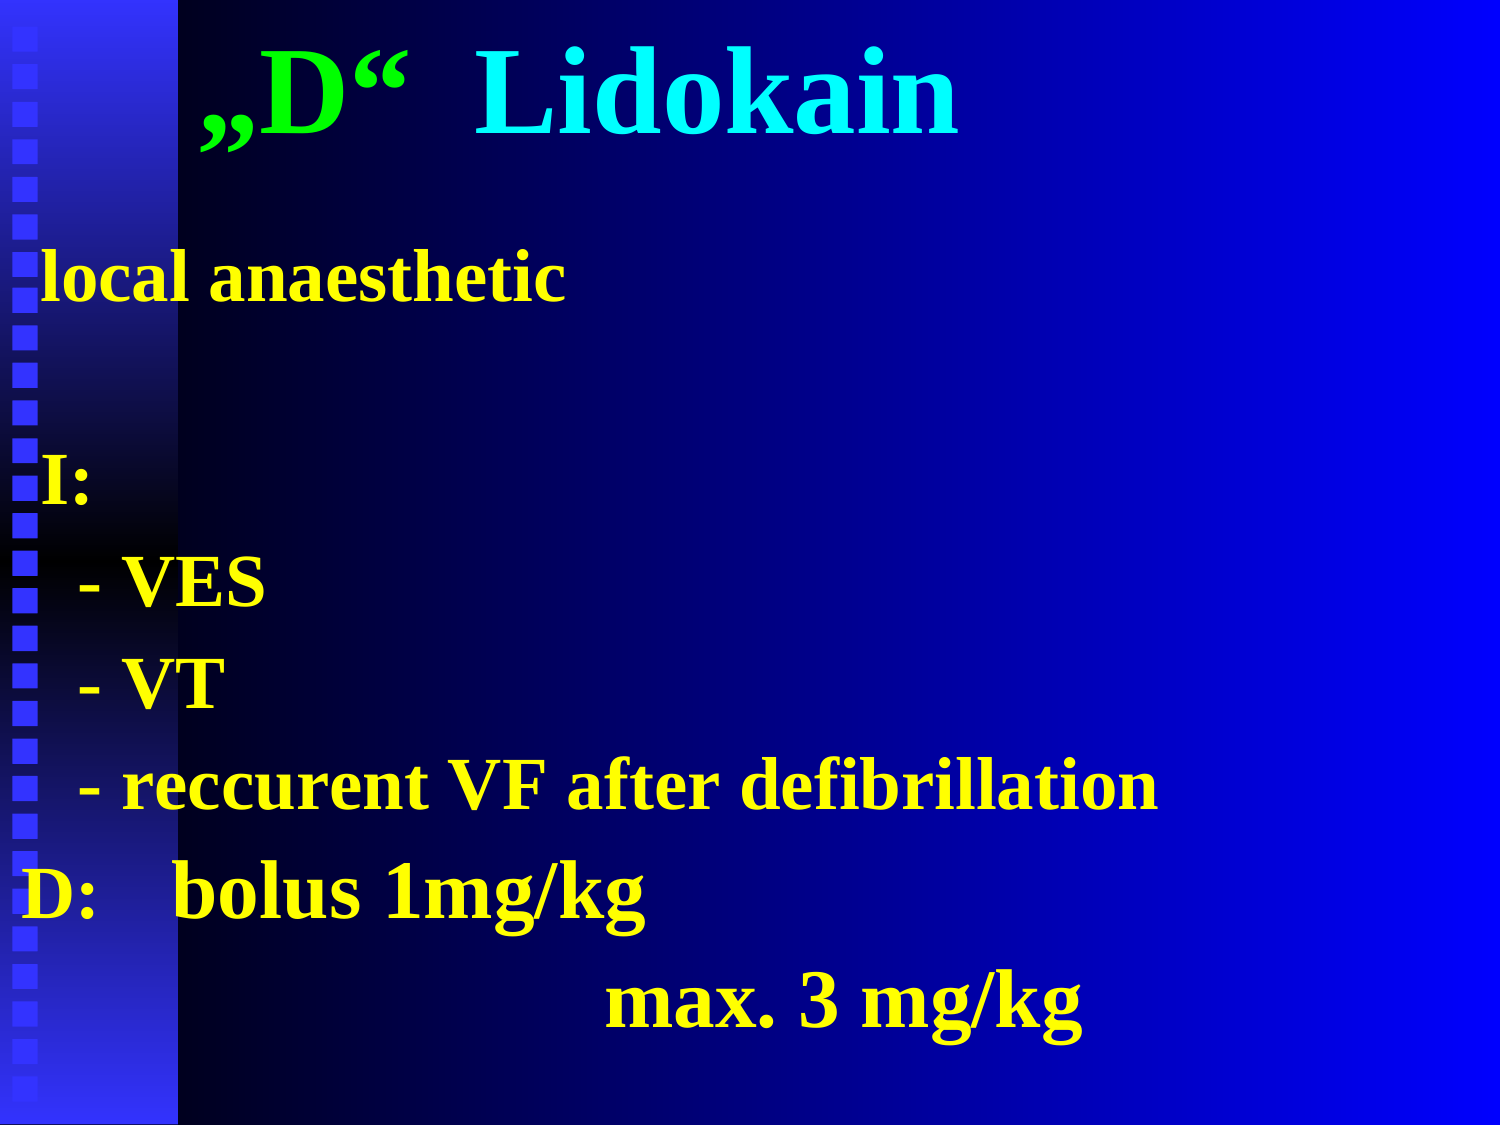

„D“ Lidokain
 local anaesthetic
 I:
 - VES
 - VT
 - reccurent VF after defibrillation
D: 	bolus 1mg/kg
 	max. 3 mg/kg